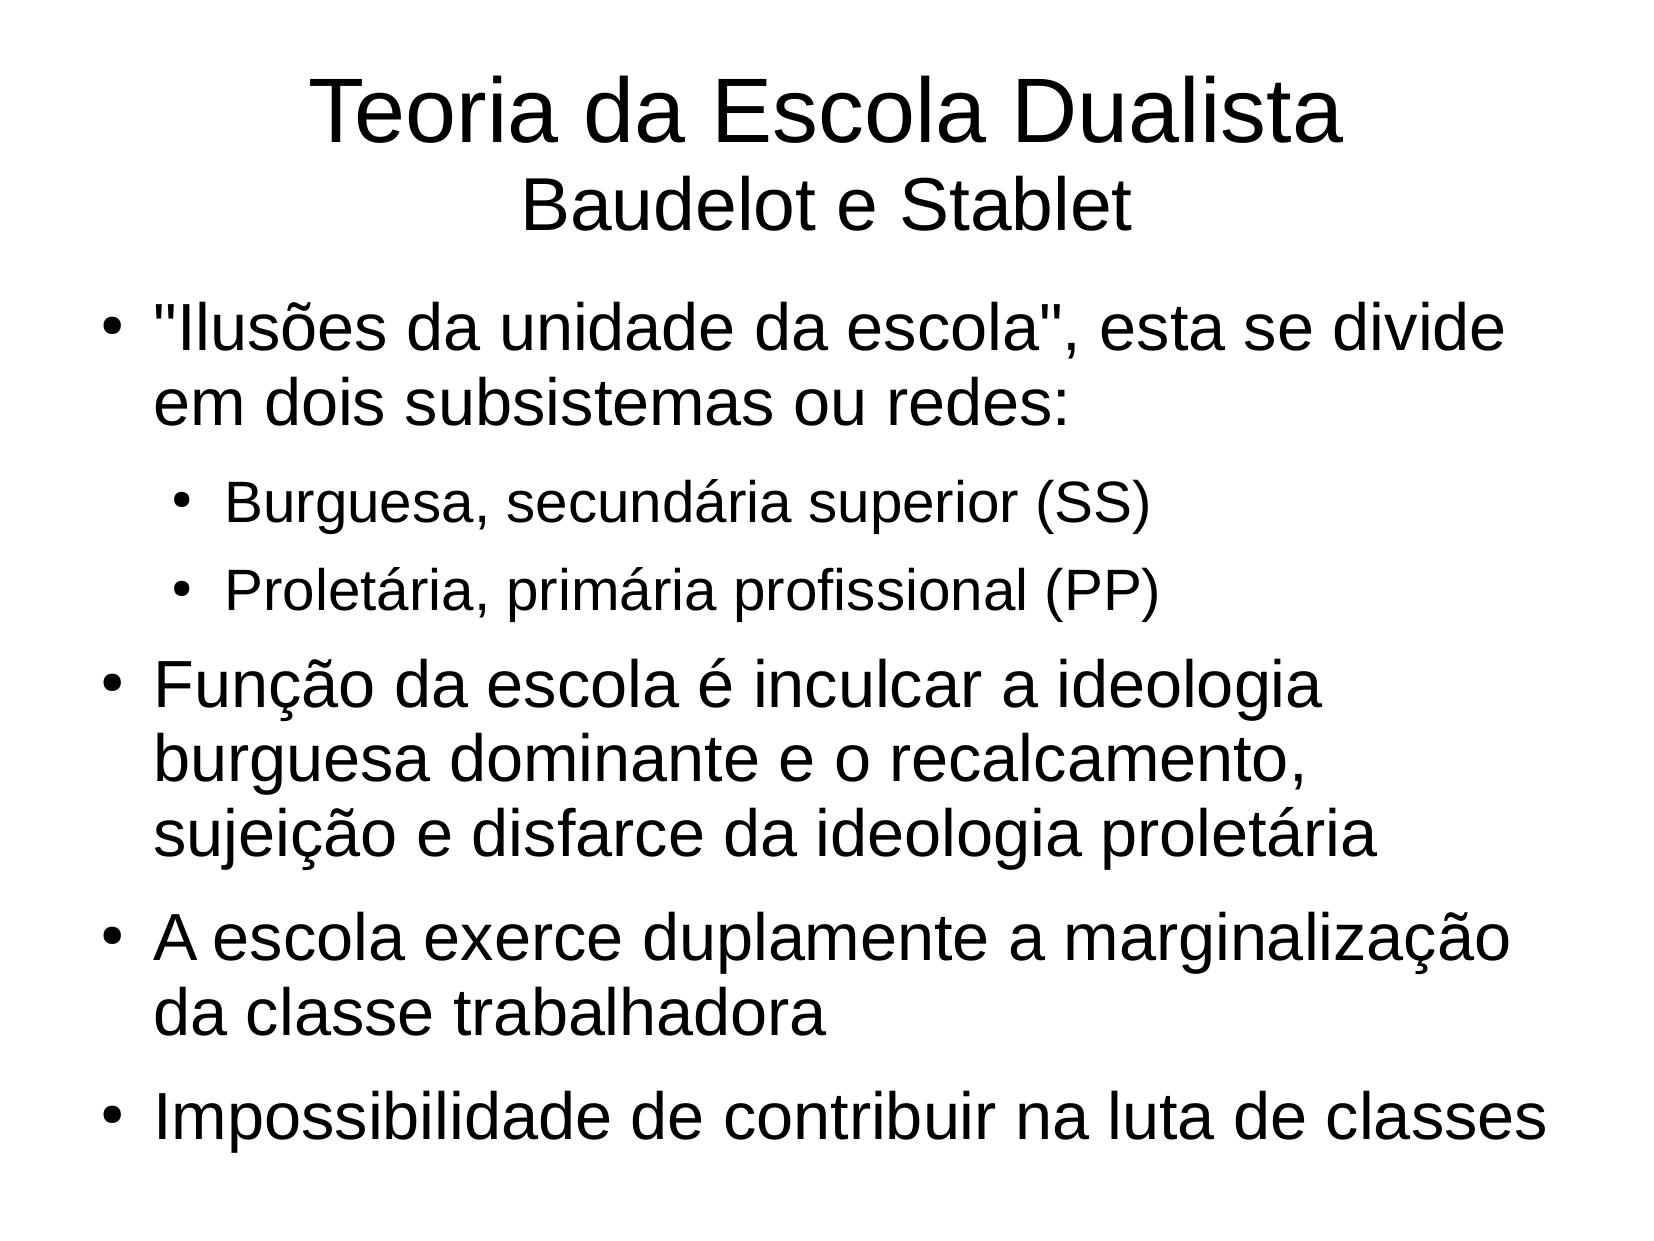

# Teoria da Escola Dualista Baudelot e Stablet
"Ilusões da unidade da escola", esta se divide em dois subsistemas ou redes:
Burguesa, secundária superior (SS)
Proletária, primária profissional (PP)
Função da escola é inculcar a ideologia burguesa dominante e o recalcamento, sujeição e disfarce da ideologia proletária
A escola exerce duplamente a marginalização da classe trabalhadora
Impossibilidade de contribuir na luta de classes